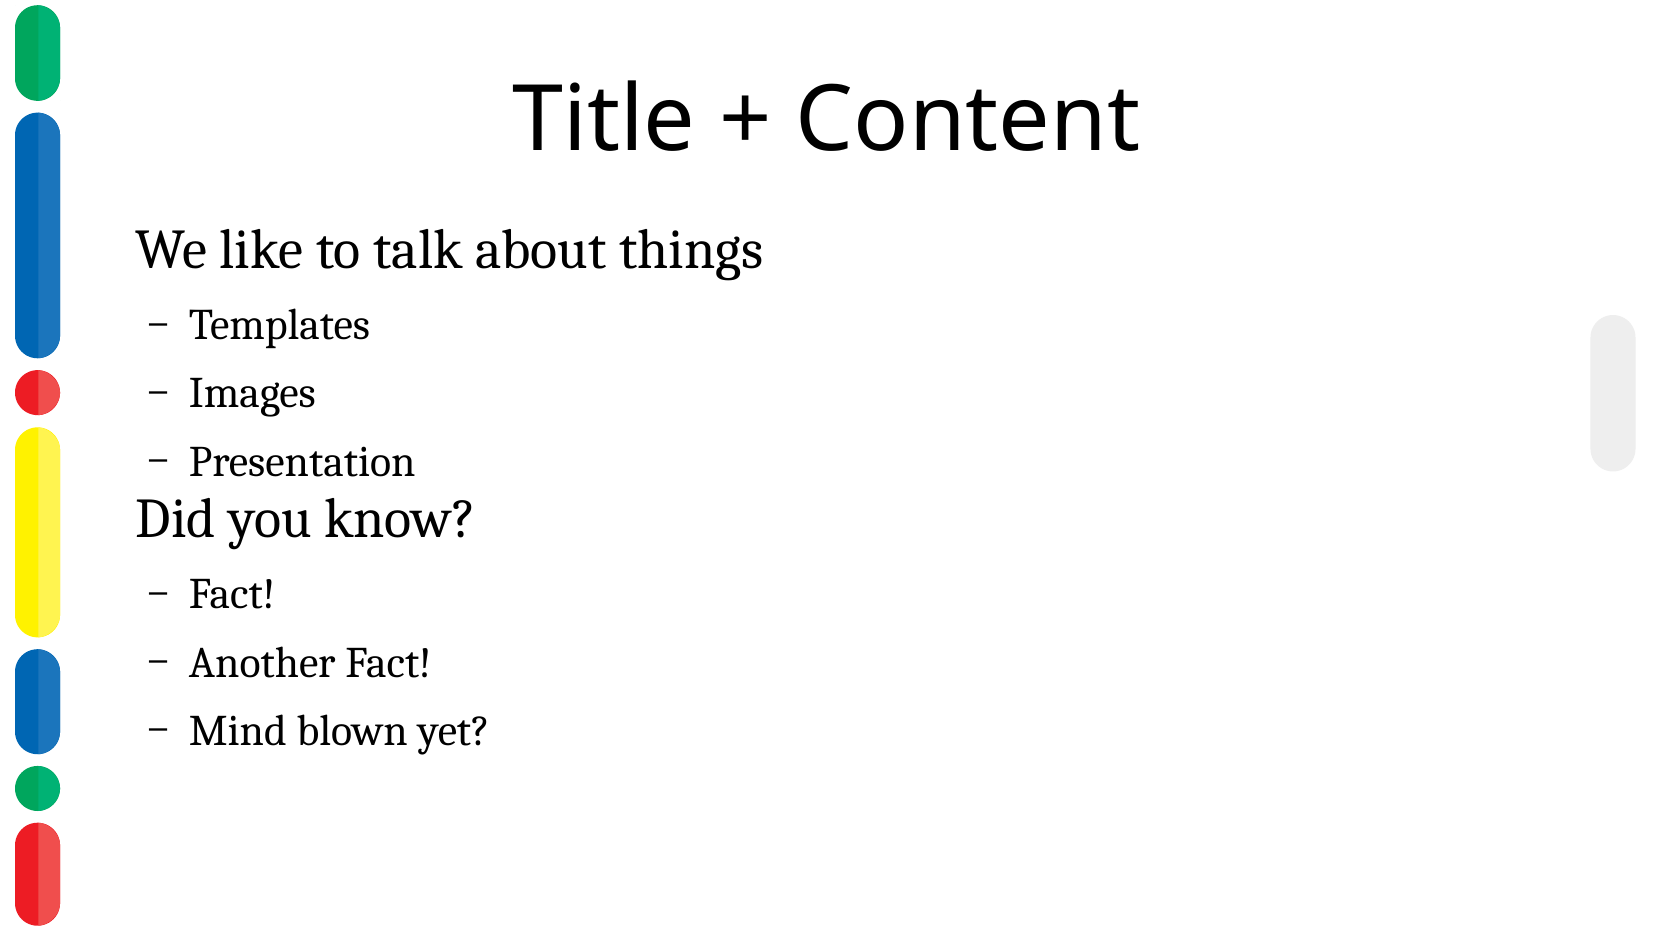

# Title + Content
We like to talk about things
Templates
Images
Presentation
Did you know?
Fact!
Another Fact!
Mind blown yet?